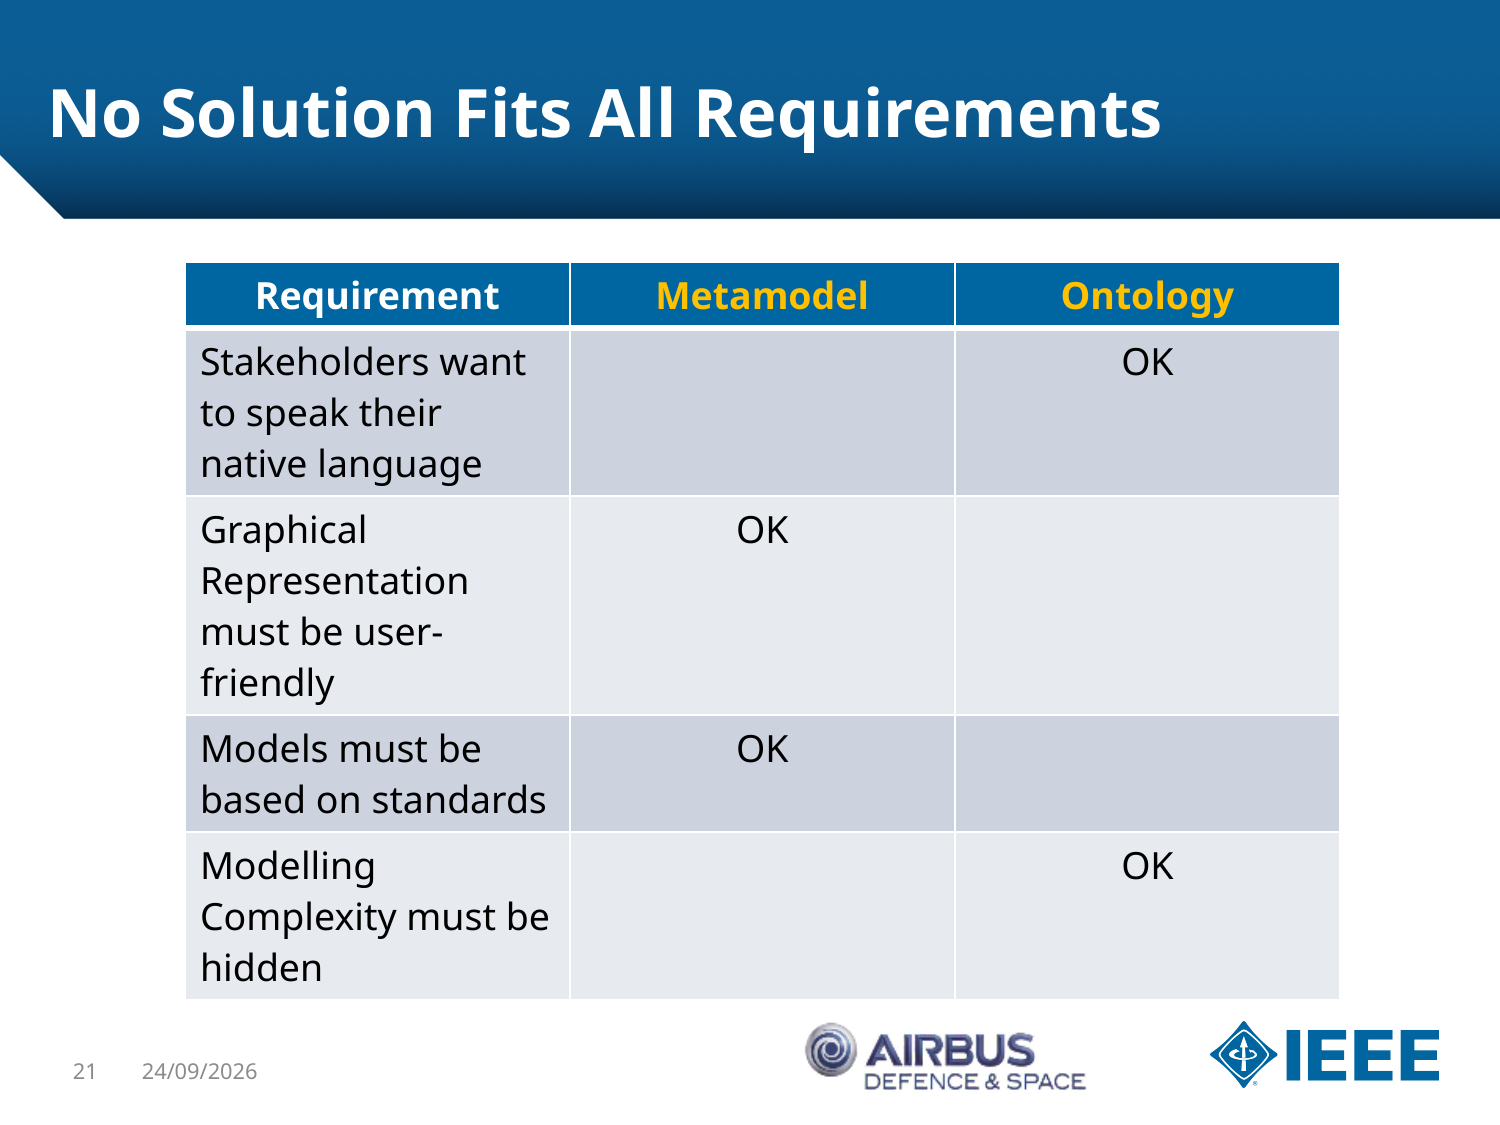

# No Solution Fits All Requirements
| Requirement | Metamodel | Ontology |
| --- | --- | --- |
| Stakeholders want to speak their native language | | OK |
| Graphical Representation must be user-friendly | OK | |
| Models must be based on standards | OK | |
| Modelling Complexity must be hidden | | OK |